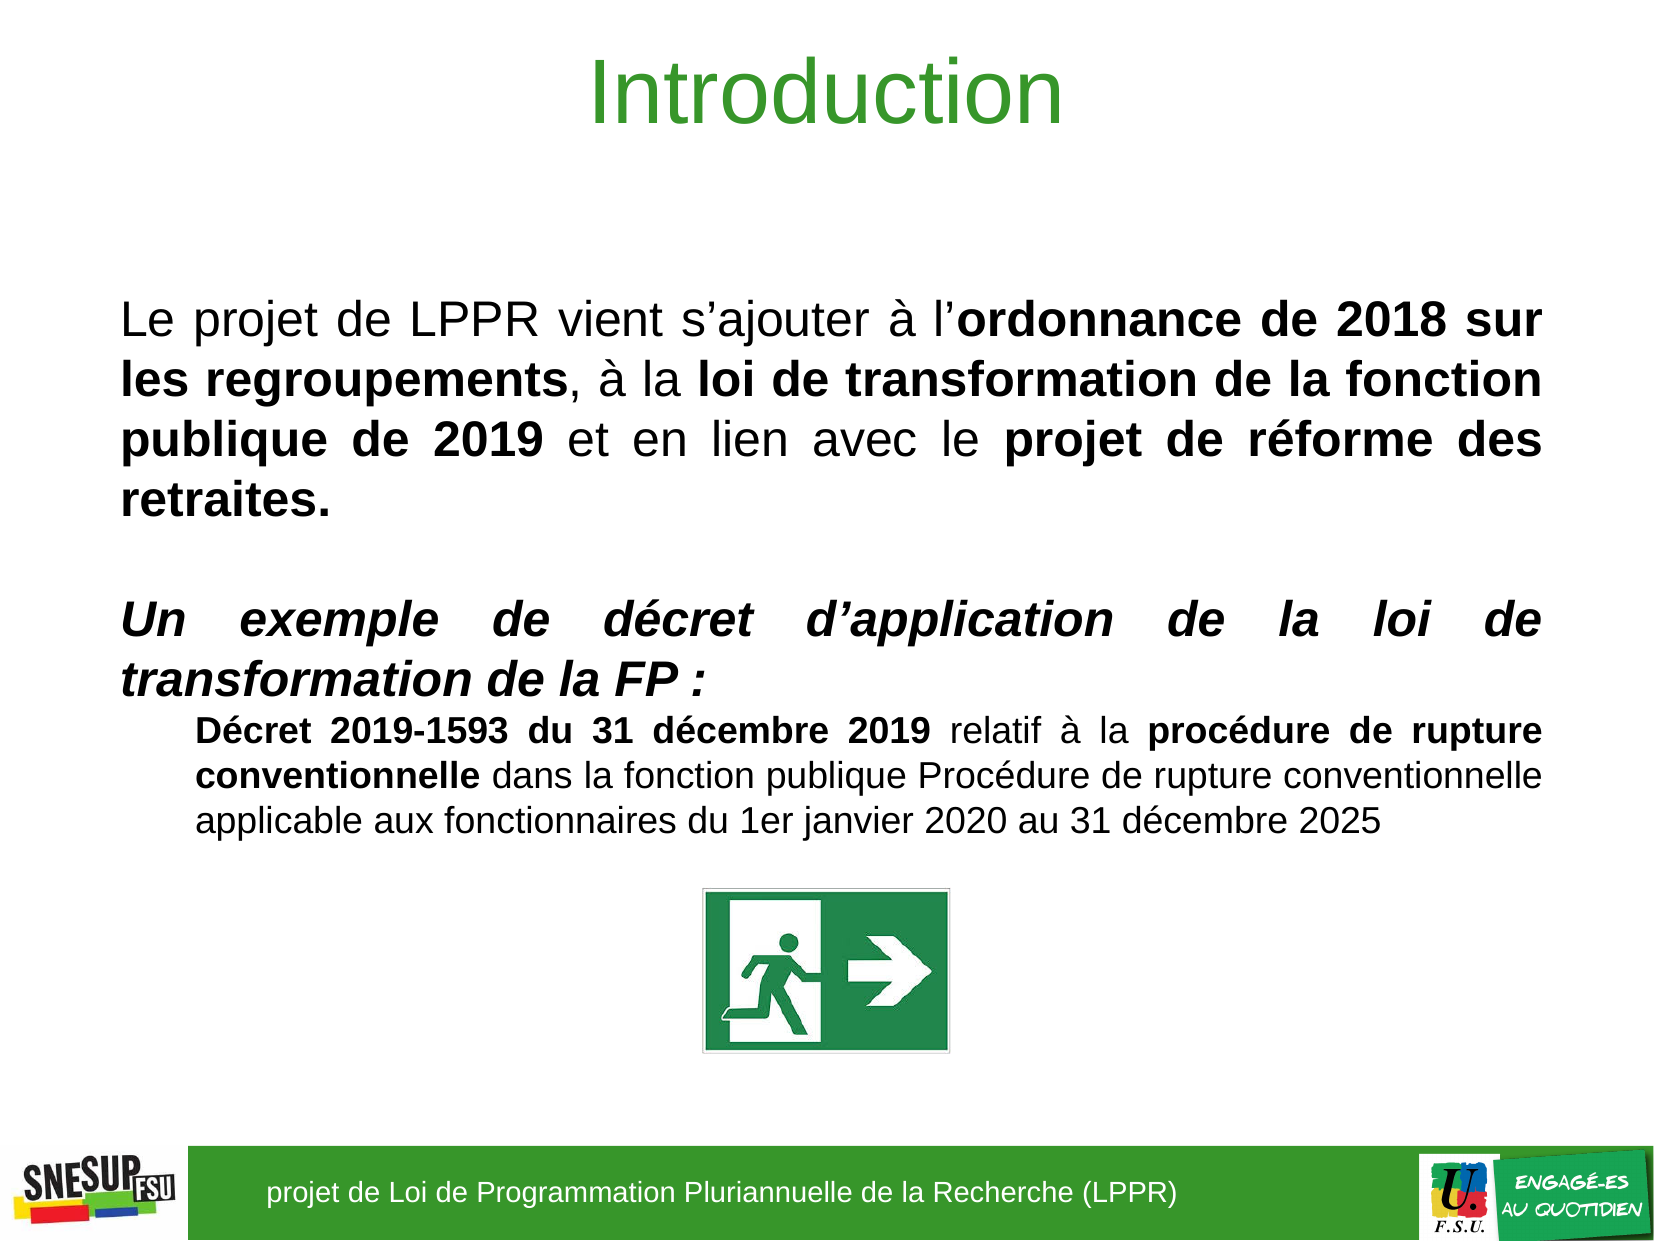

Introduction
Le projet de LPPR vient s’ajouter à l’ordonnance de 2018 sur les regroupements, à la loi de transformation de la fonction publique de 2019 et en lien avec le projet de réforme des retraites.
Un exemple de décret d’application de la loi de transformation de la FP :
 Décret 2019-1593 du 31 décembre 2019 relatif à la procédure de rupture conventionnelle dans la fonction publique Procédure de rupture conventionnelle applicable aux fonctionnaires du 1er janvier 2020 au 31 décembre 2025